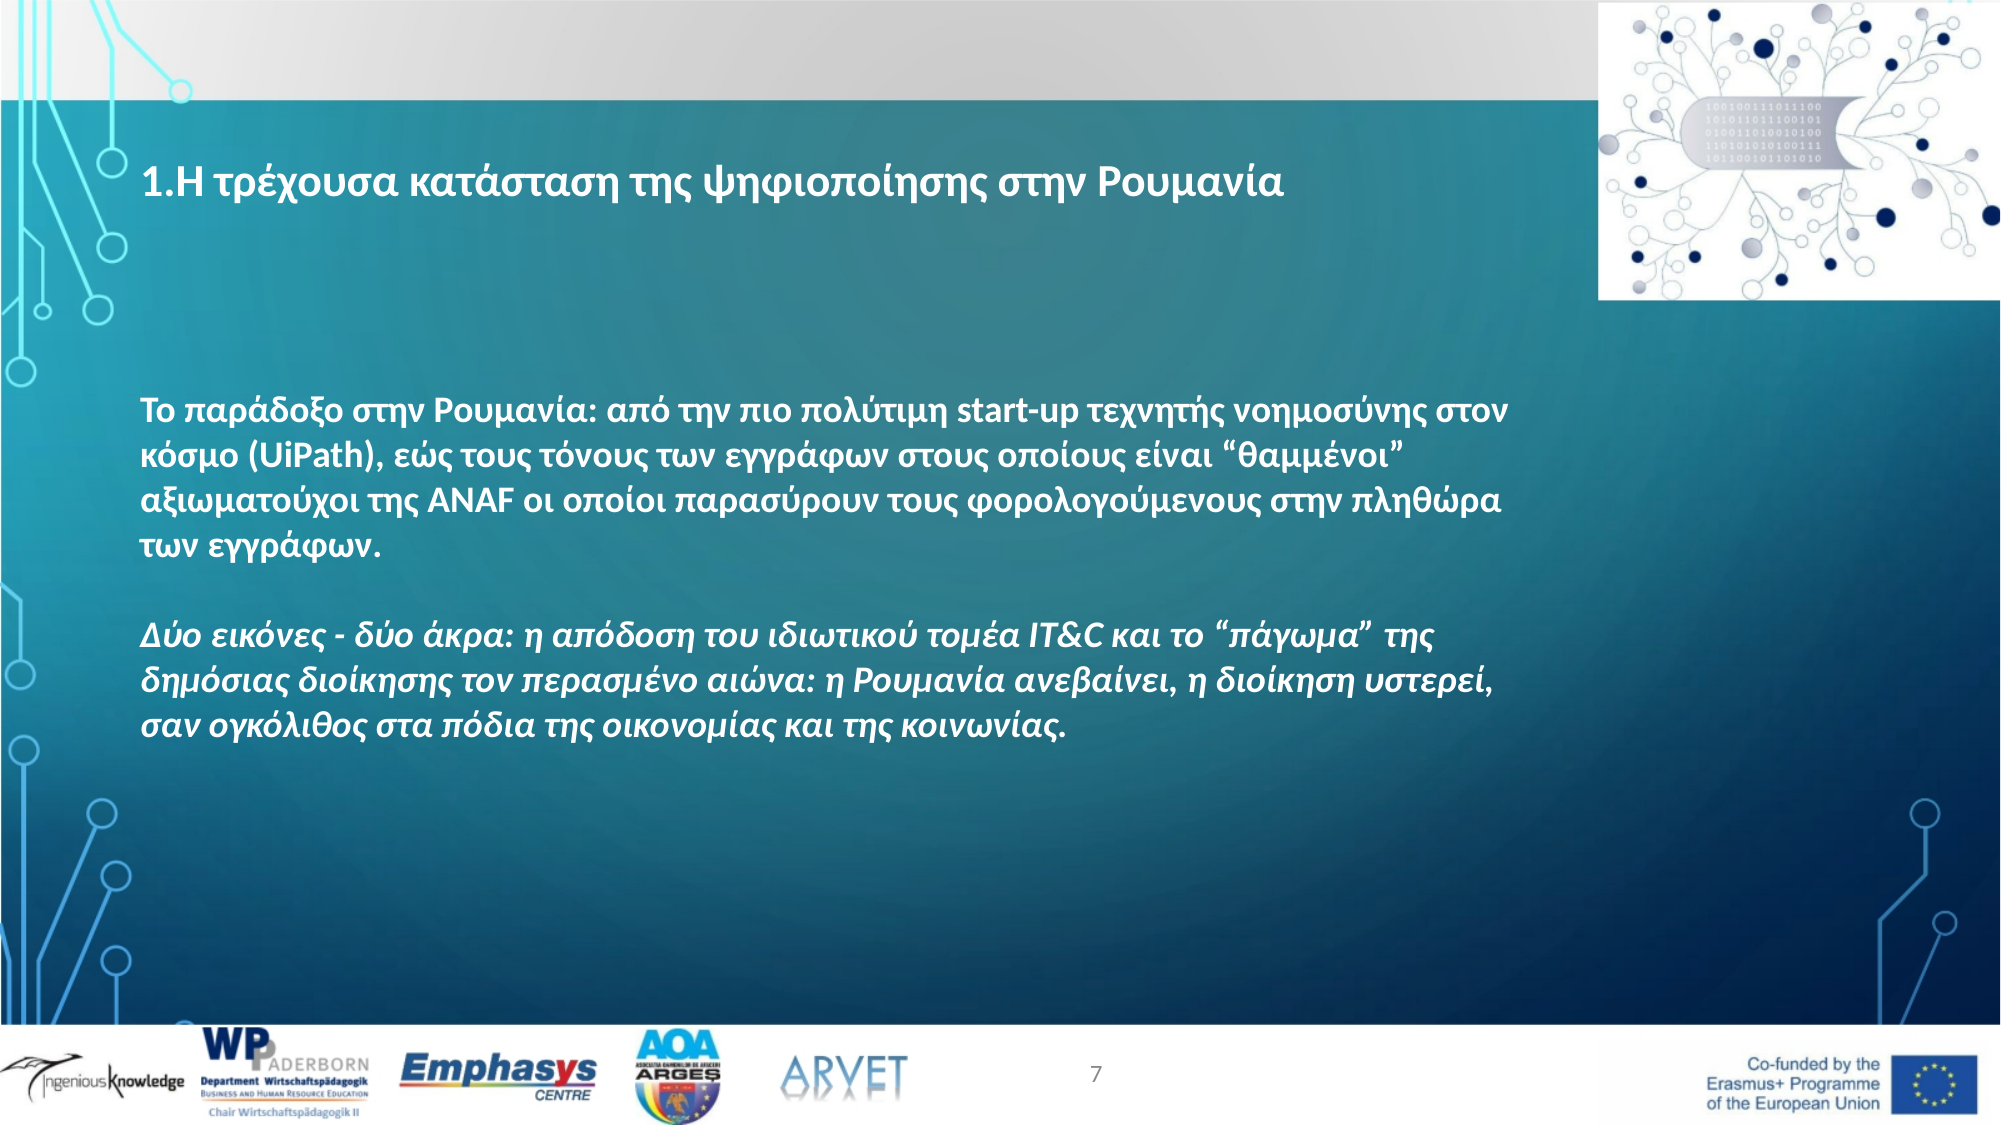

Η τρέχουσα κατάσταση της ψηφιοποίησης στην Ρουμανία
Το παράδοξο στην Ρουμανία: από την πιο πολύτιμη start-up τεχνητής νοημοσύνης στον κόσμο (UiPath), εώς τους τόνους των εγγράφων στους οποίους είναι “θαμμένοι” αξιωματούχοι της ANAF οι οποίοι παρασύρουν τους φορολογούμενους στην πληθώρα των εγγράφων.
Δύο εικόνες - δύο άκρα: η απόδοση του ιδιωτικού τομέα ΙΤ&C και το “πάγωμα” της δημόσιας διοίκησης τον περασμένο αιώνα: η Ρουμανία ανεβαίνει, η διοίκηση υστερεί, σαν ογκόλιθος στα πόδια της οικονομίας και της κοινωνίας.